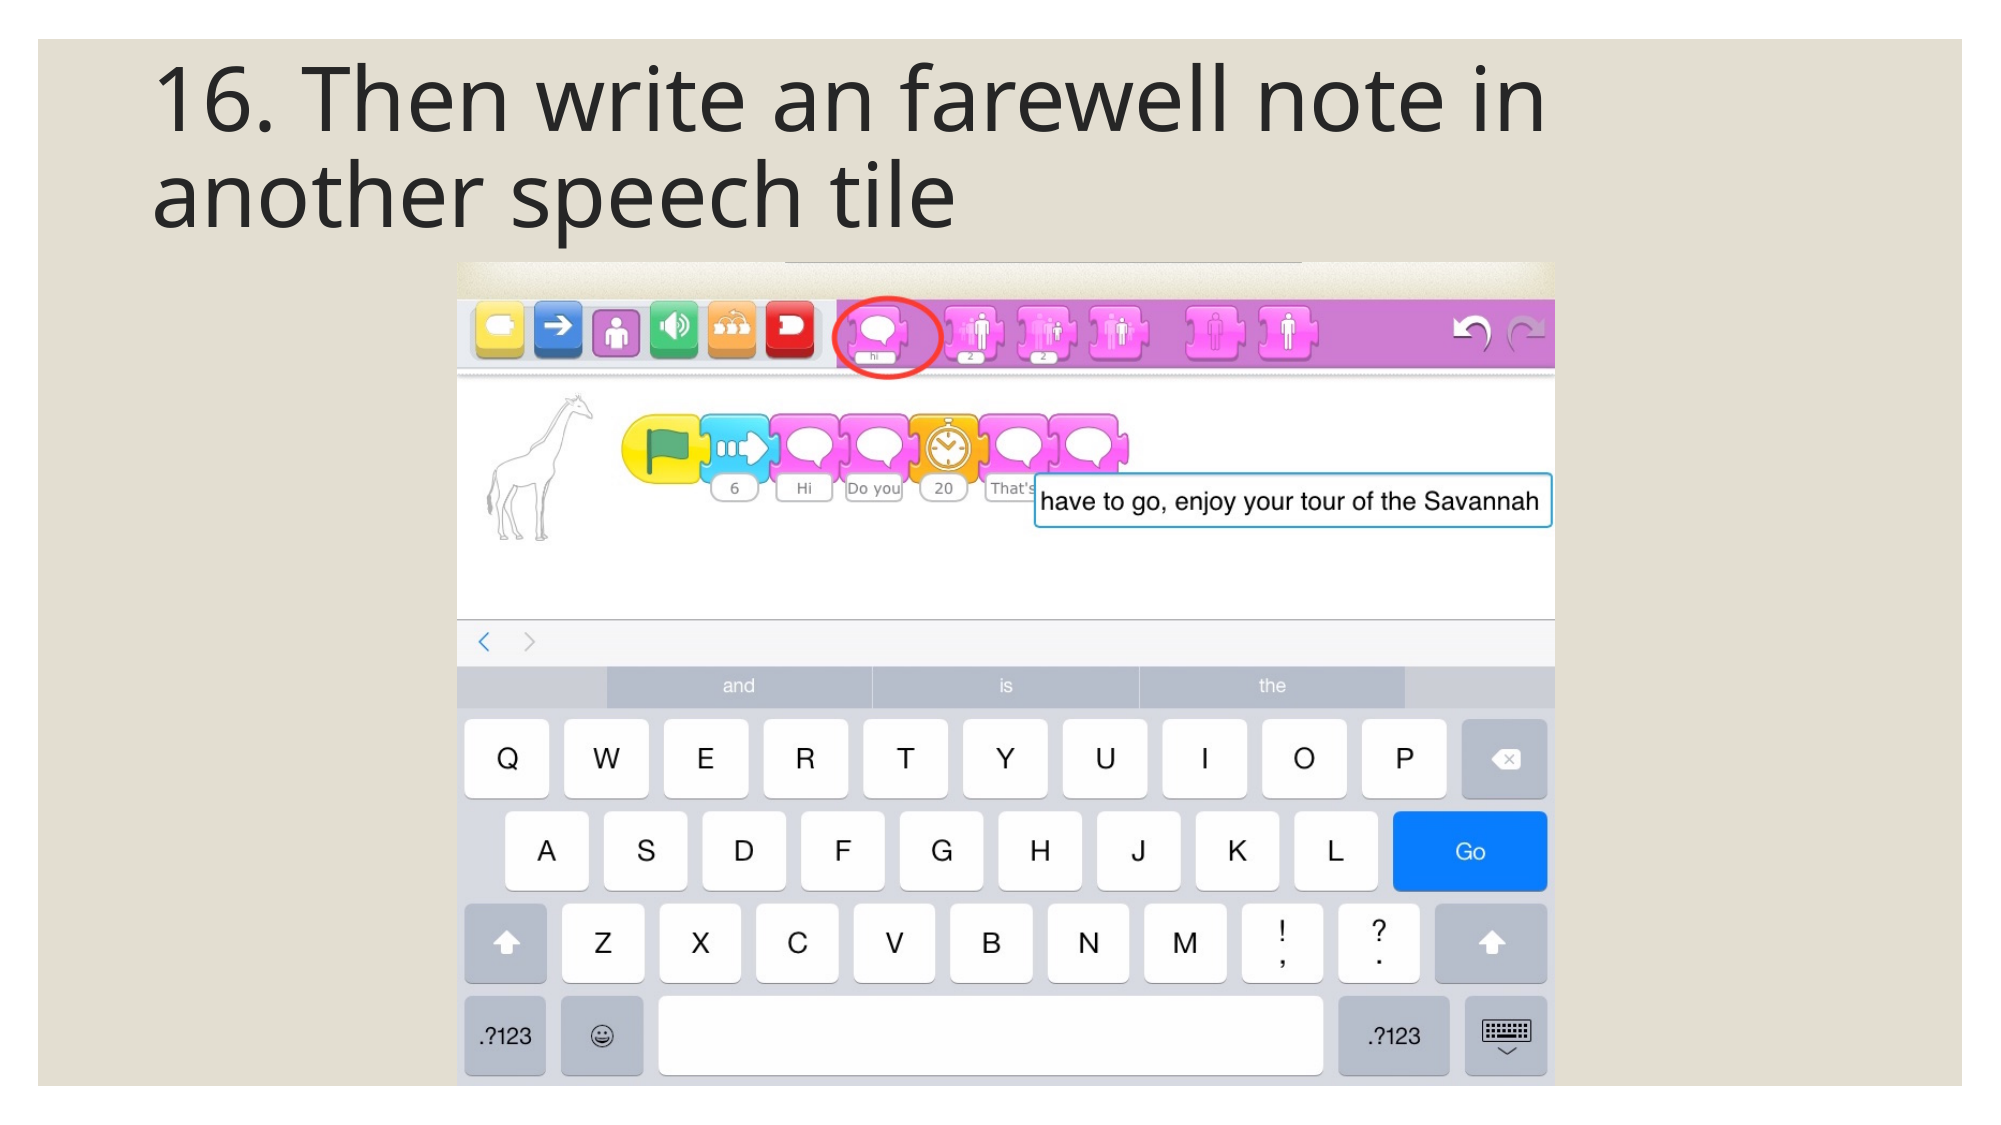

# 16. Then write an farewell note in another speech tile